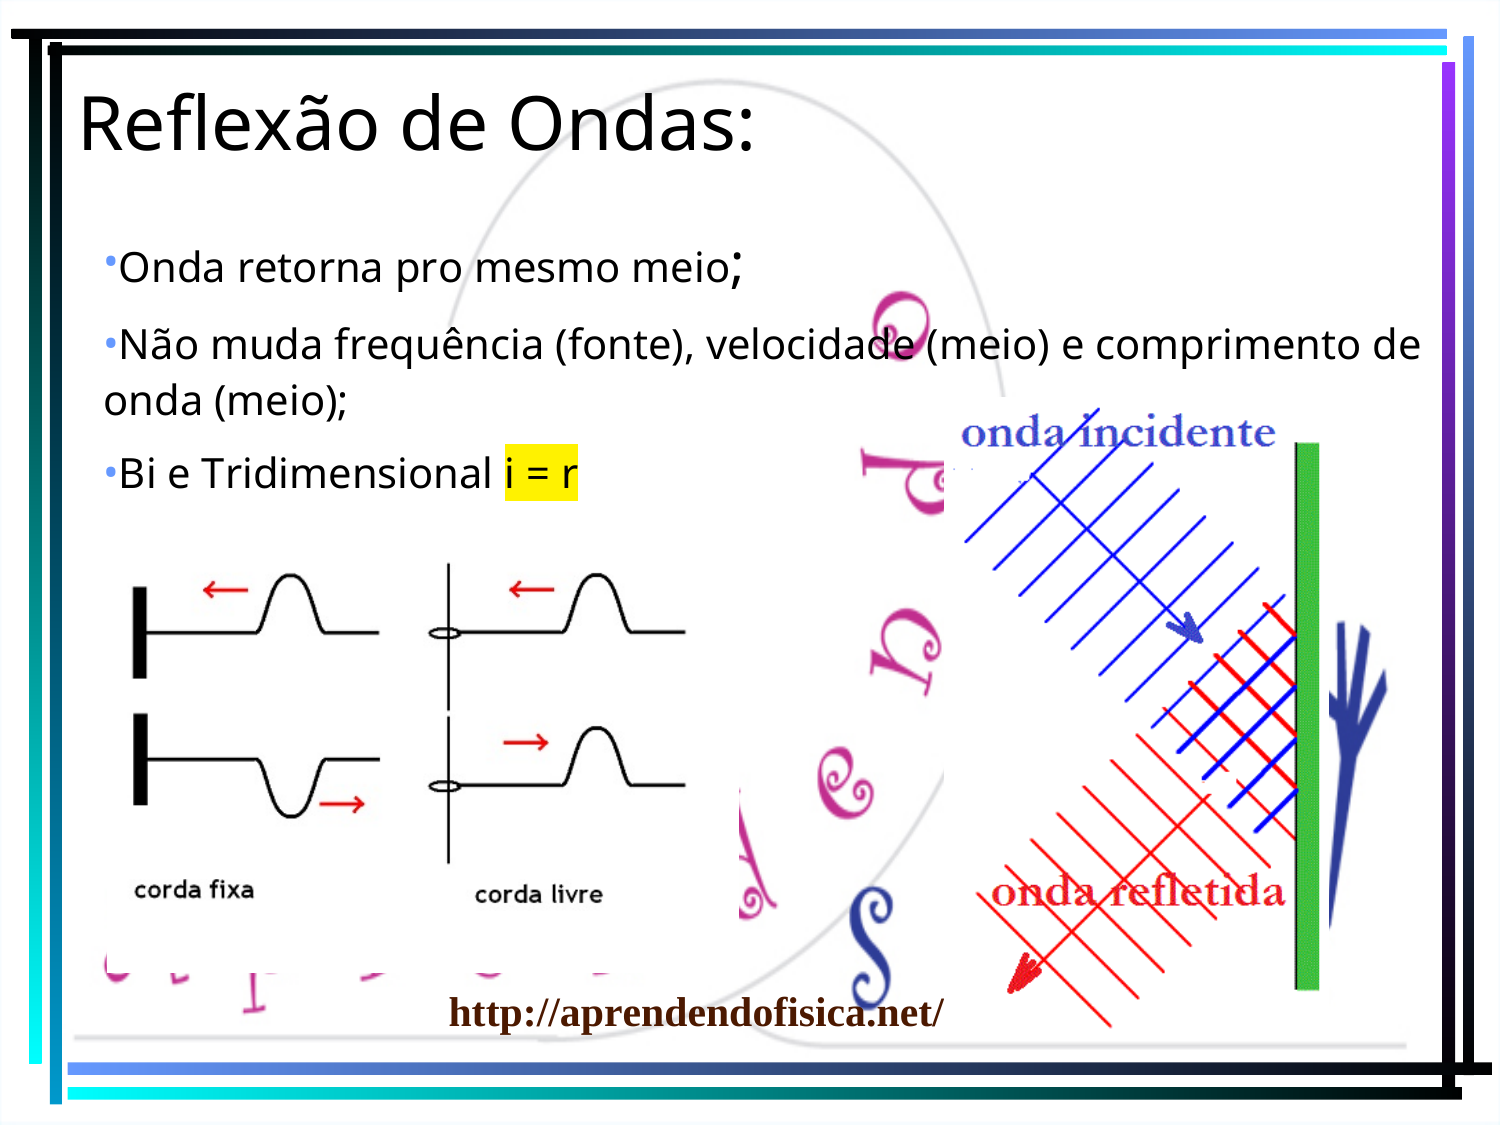

# Reflexão de Ondas:
Onda retorna pro mesmo meio;
Não muda frequência (fonte), velocidade (meio) e comprimento de onda (meio);
Bi e Tridimensional i = r
 http://aprendendofisica.net/rede/